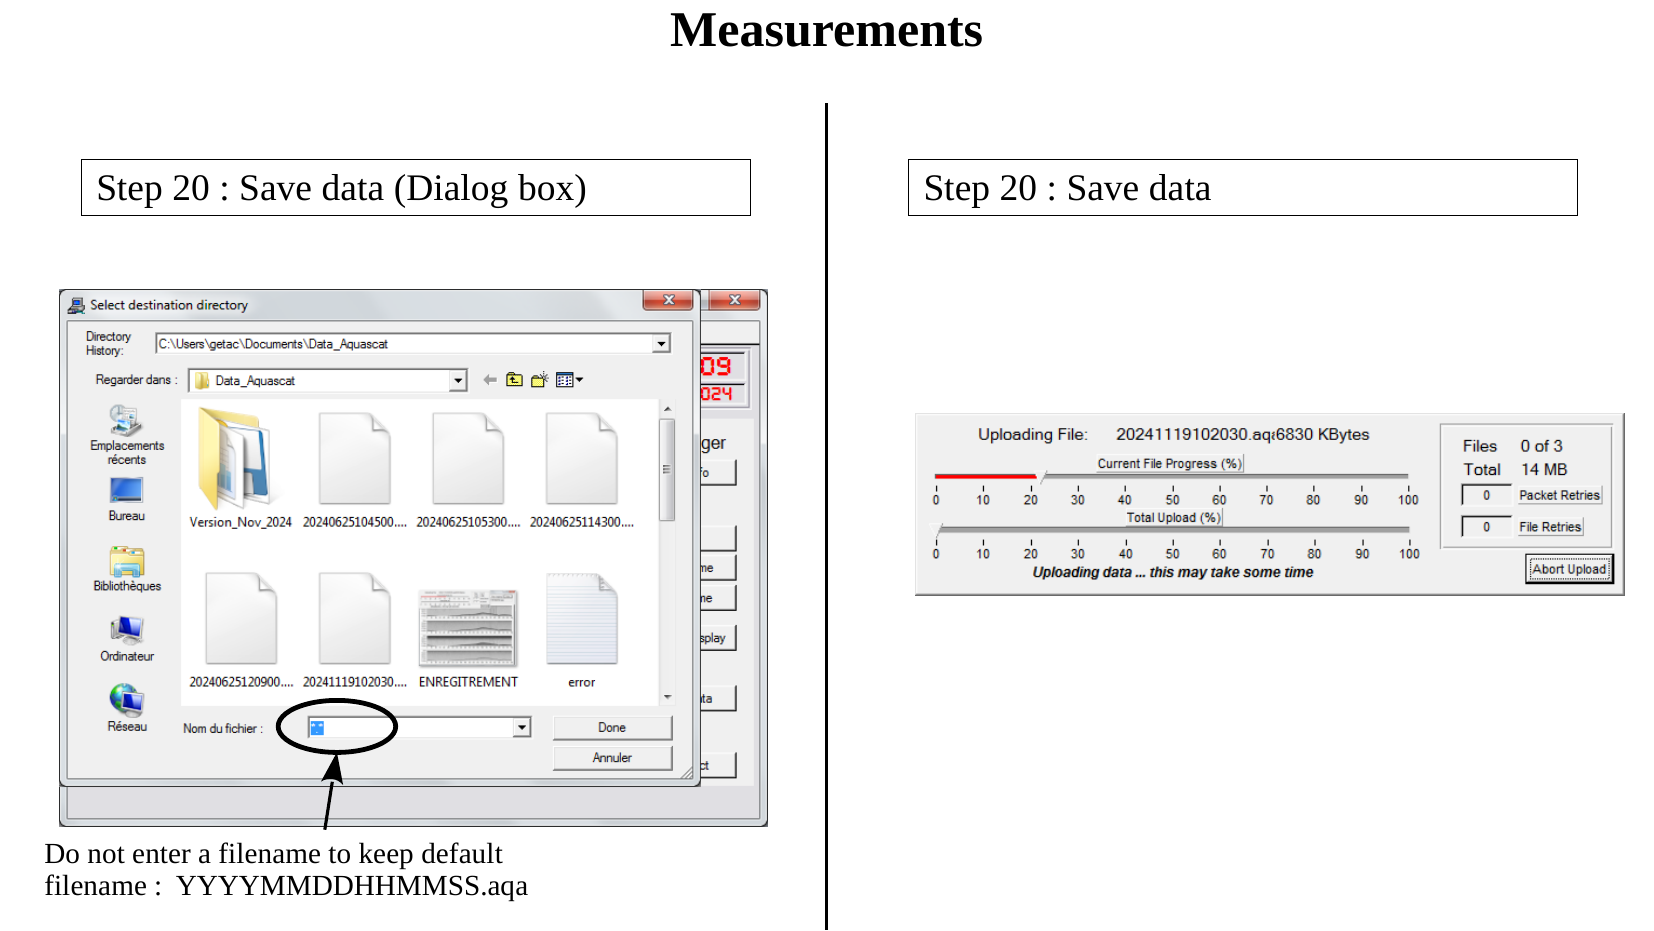

Measurements
Step 20 : Save data (Dialog box)
Step 20 : Save data
Do not enter a filename to keep default filename : YYYYMMDDHHMMSS.aqa